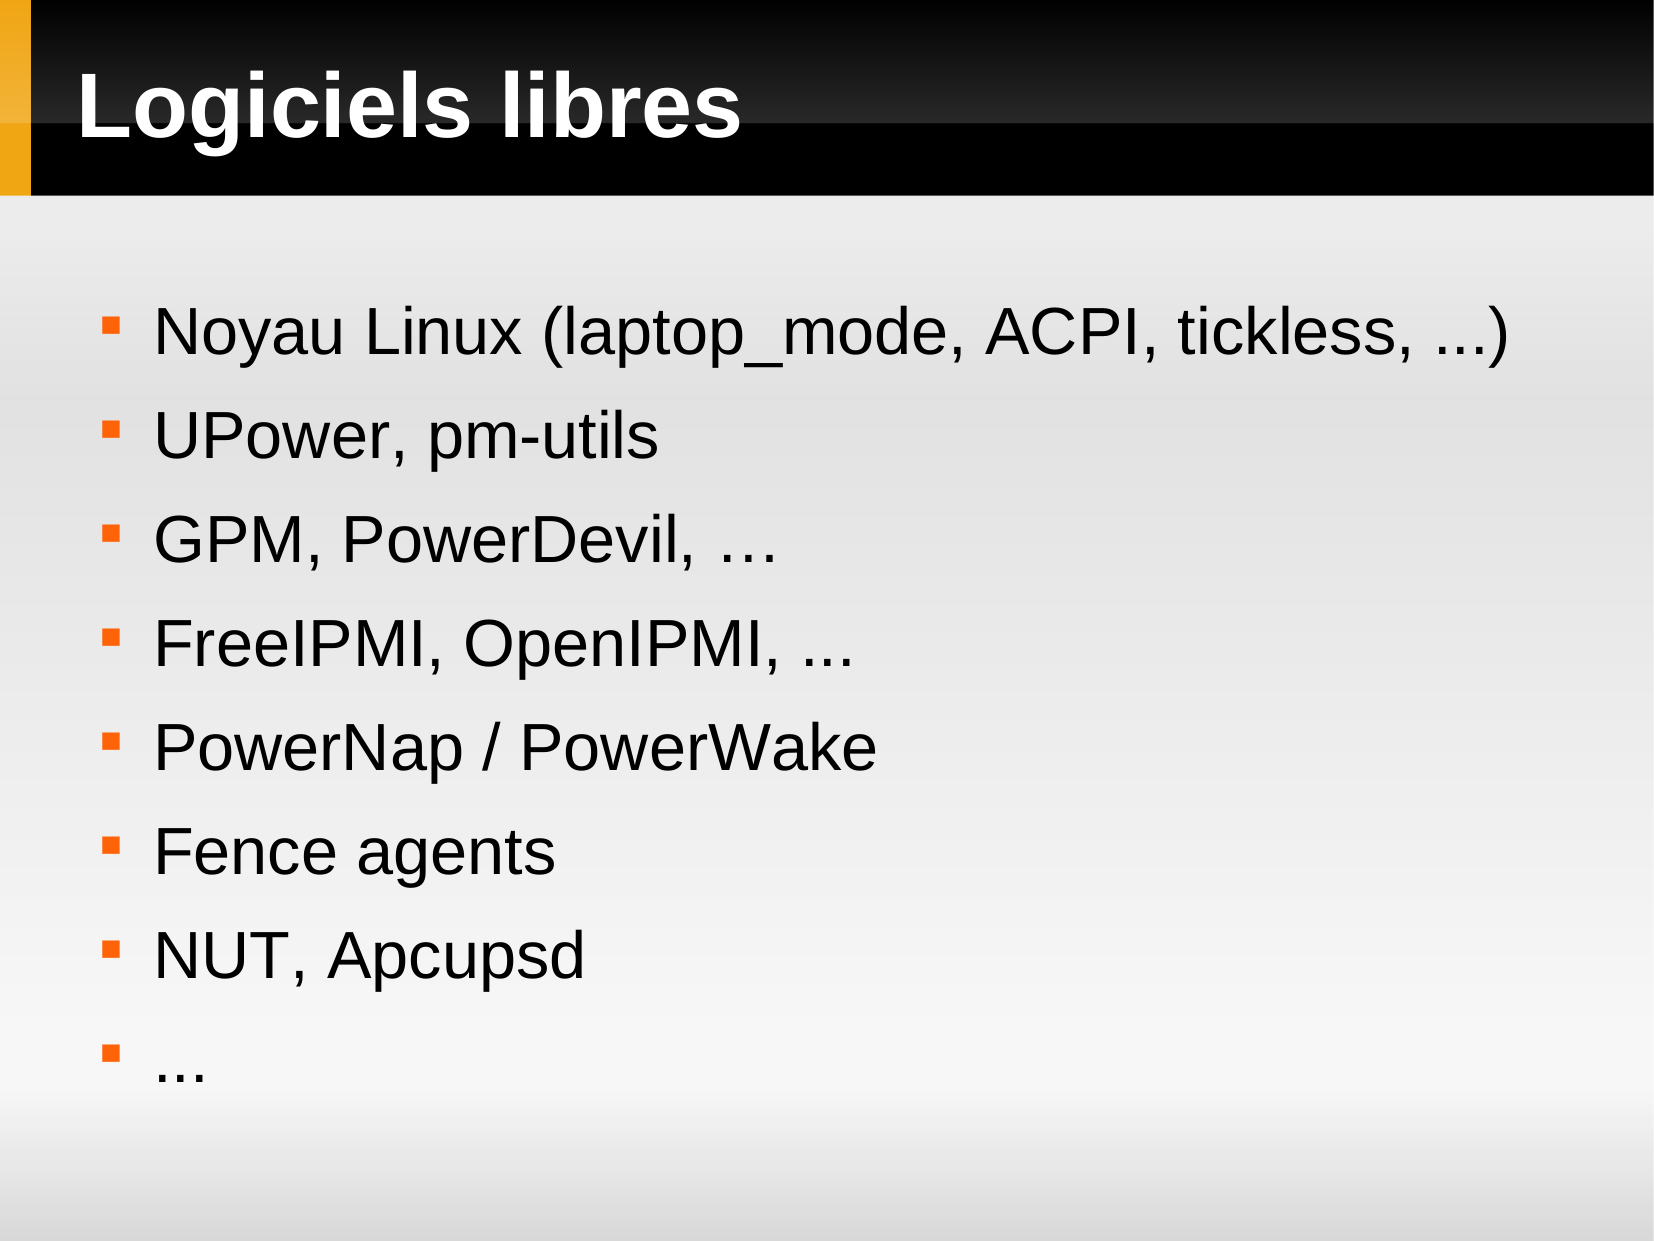

# Logiciels libres
Noyau Linux (laptop_mode, ACPI, tickless, ...)
UPower, pm-utils
GPM, PowerDevil, …
FreeIPMI, OpenIPMI, ...
PowerNap / PowerWake
Fence agents
NUT, Apcupsd
...